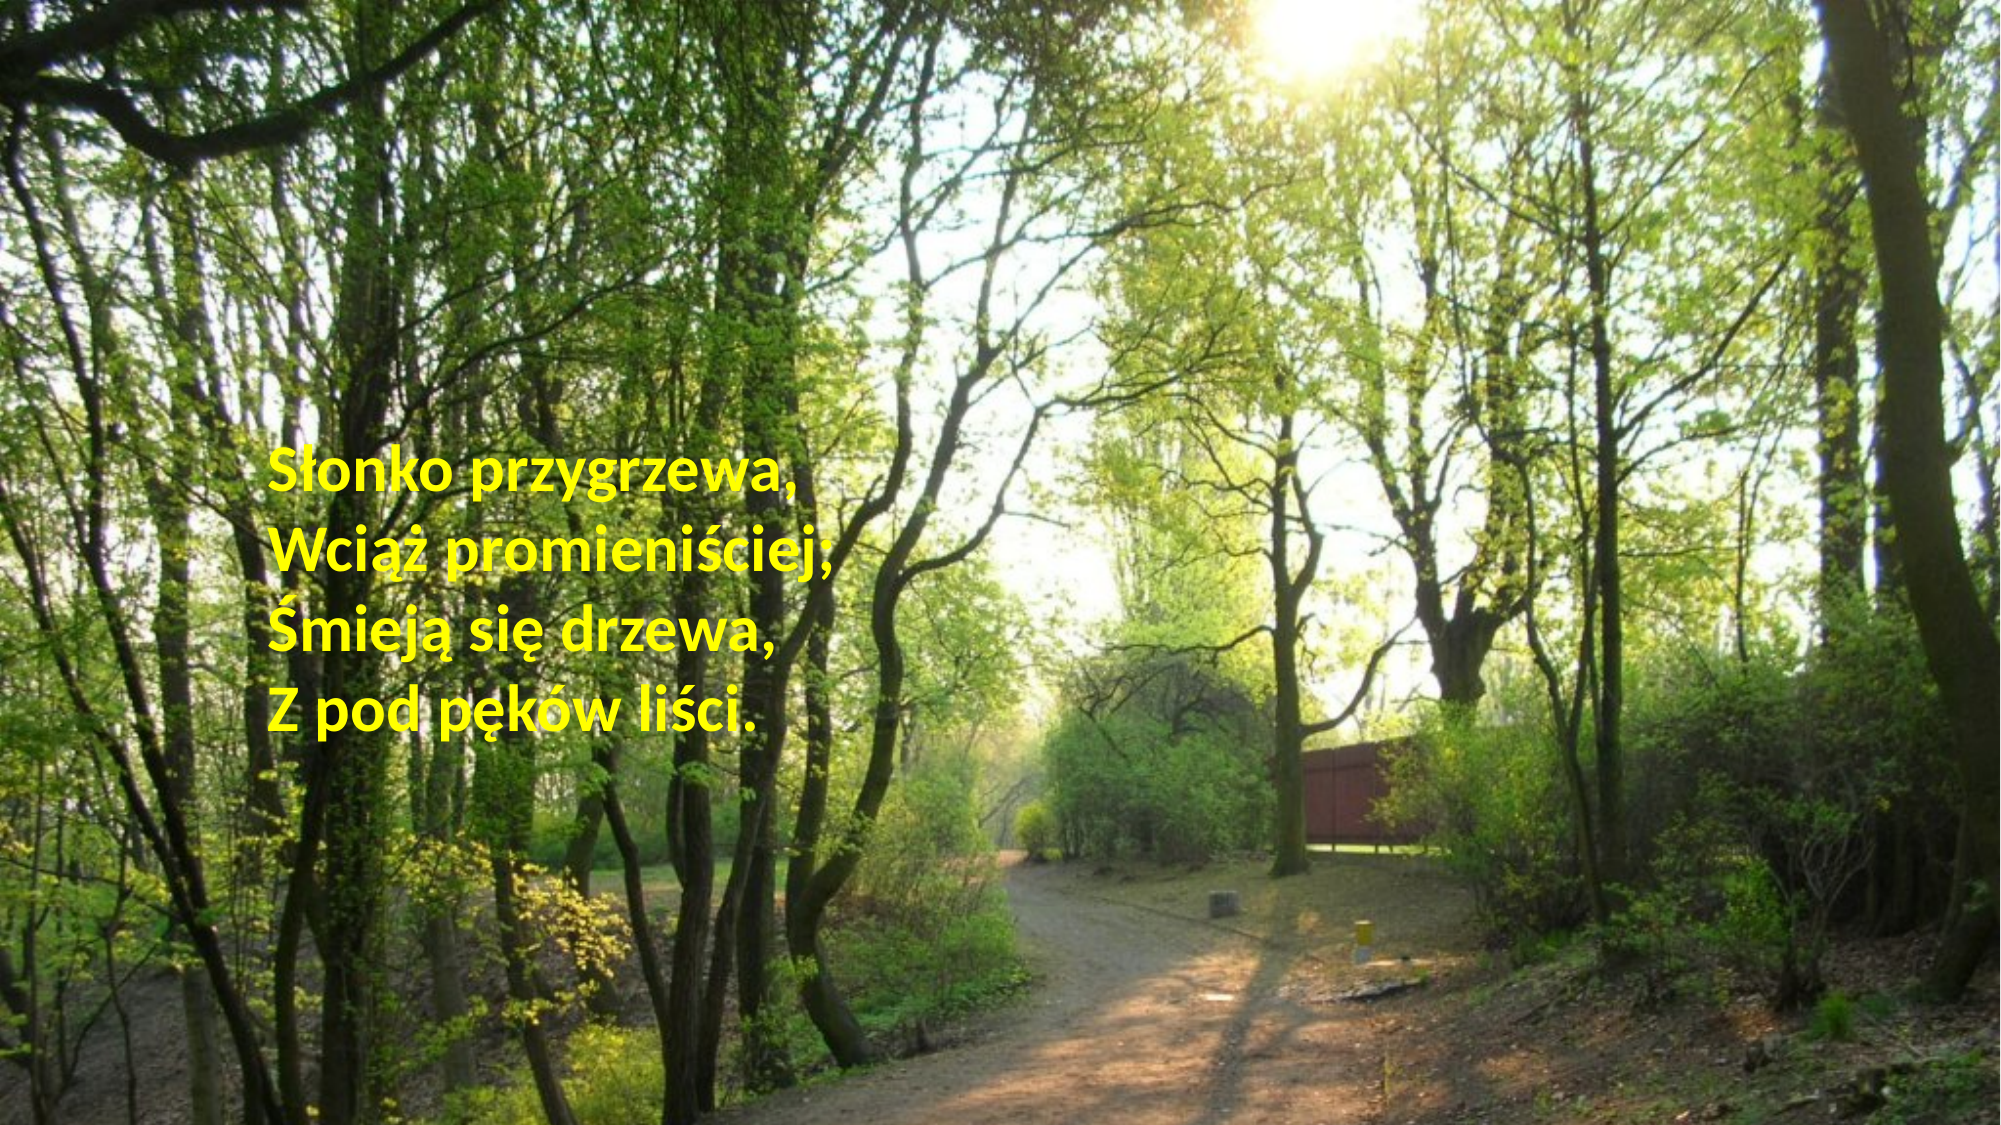

Słon­ko przy­grze­wa,
Wciąż pro­mie­ni­ściej;
Śmie­ją się drze­wa,
Z pod pę­ków li­ści.